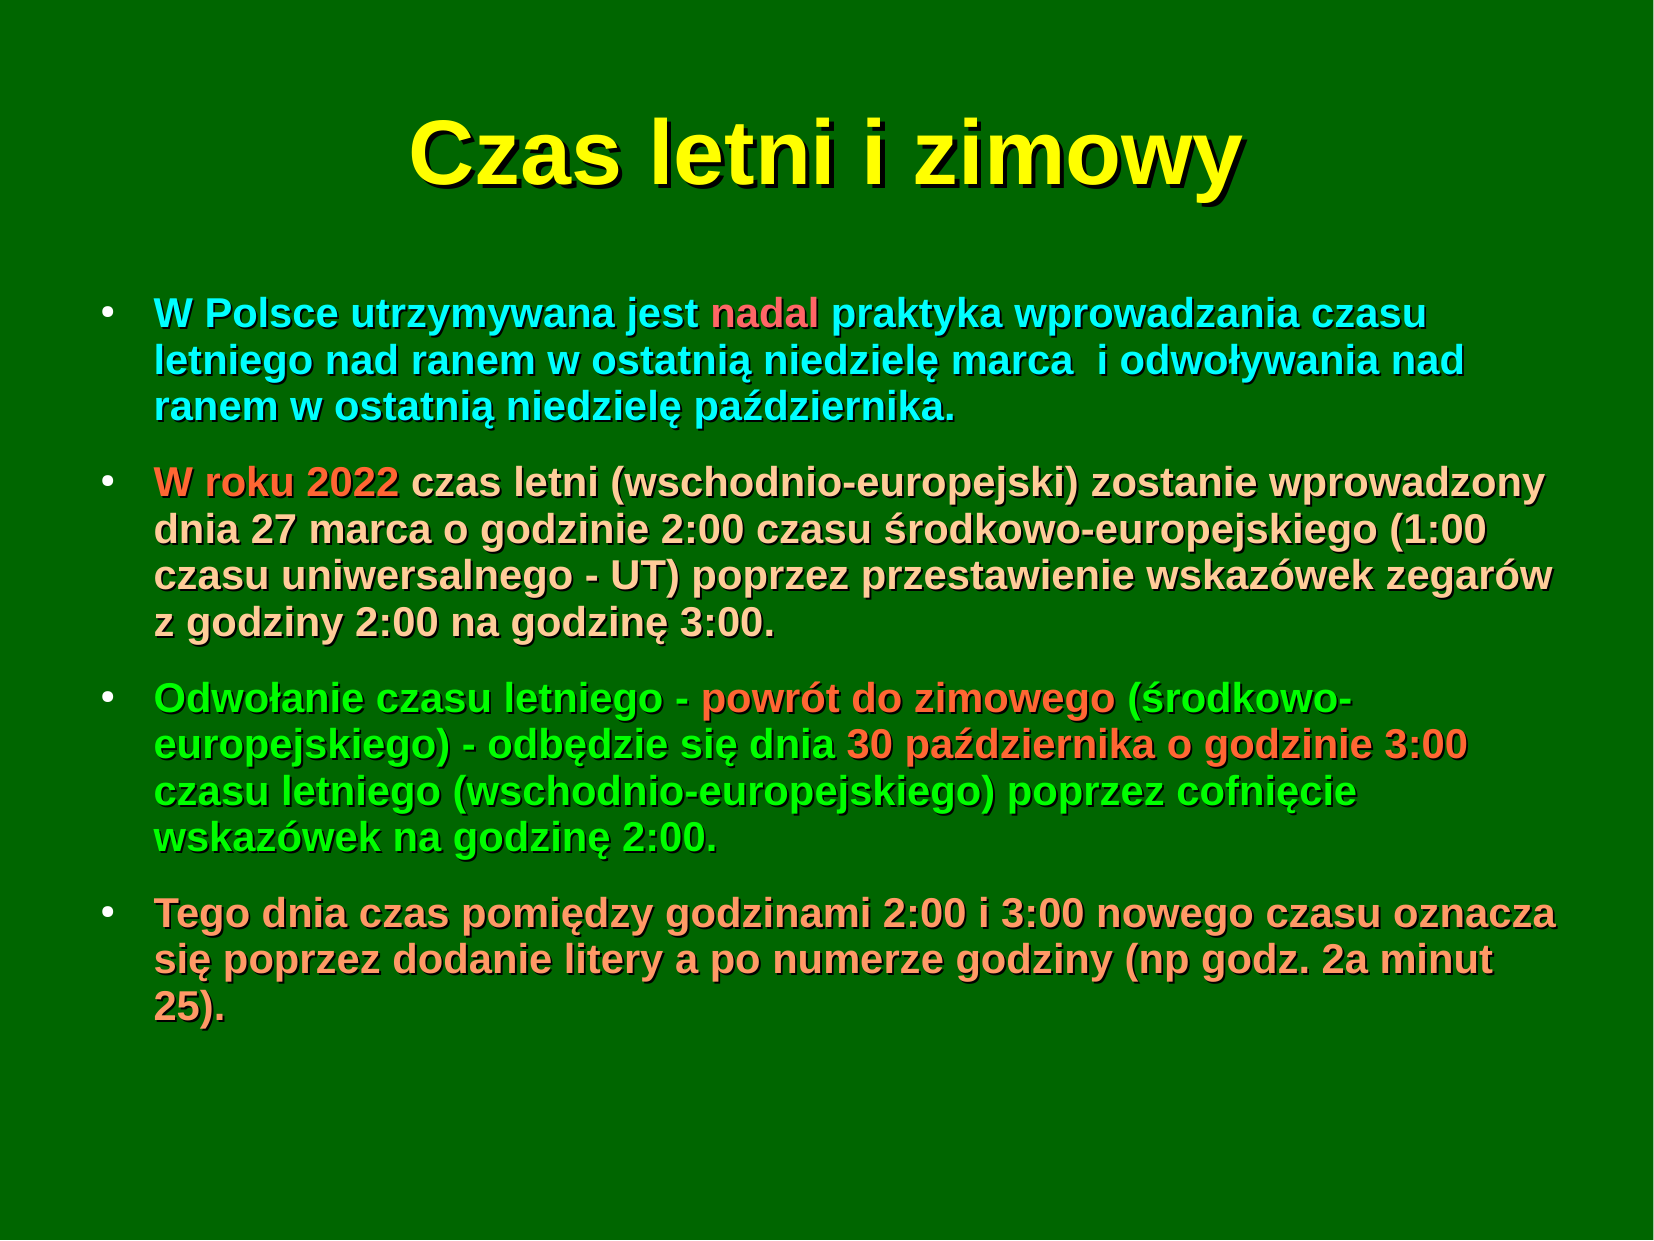

# Czas letni i zimowy
W Polsce utrzymywana jest nadal praktyka wprowadzania czasu letniego nad ranem w ostatnią niedzielę marca i odwoływania nad ranem w ostatnią niedzielę października.
W roku 2022 czas letni (wschodnio-europejski) zostanie wprowadzony dnia 27 marca o godzinie 2:00 czasu środkowo-europejskiego (1:00 czasu uniwersalnego - UT) poprzez przestawienie wskazówek zegarów z godziny 2:00 na godzinę 3:00.
Odwołanie czasu letniego - powrót do zimowego (środkowo-europejskiego) - odbędzie się dnia 30 października o godzinie 3:00 czasu letniego (wschodnio-europejskiego) poprzez cofnięcie wskazówek na godzinę 2:00.
Tego dnia czas pomiędzy godzinami 2:00 i 3:00 nowego czasu oznacza się poprzez dodanie litery a po numerze godziny (np godz. 2a minut 25).